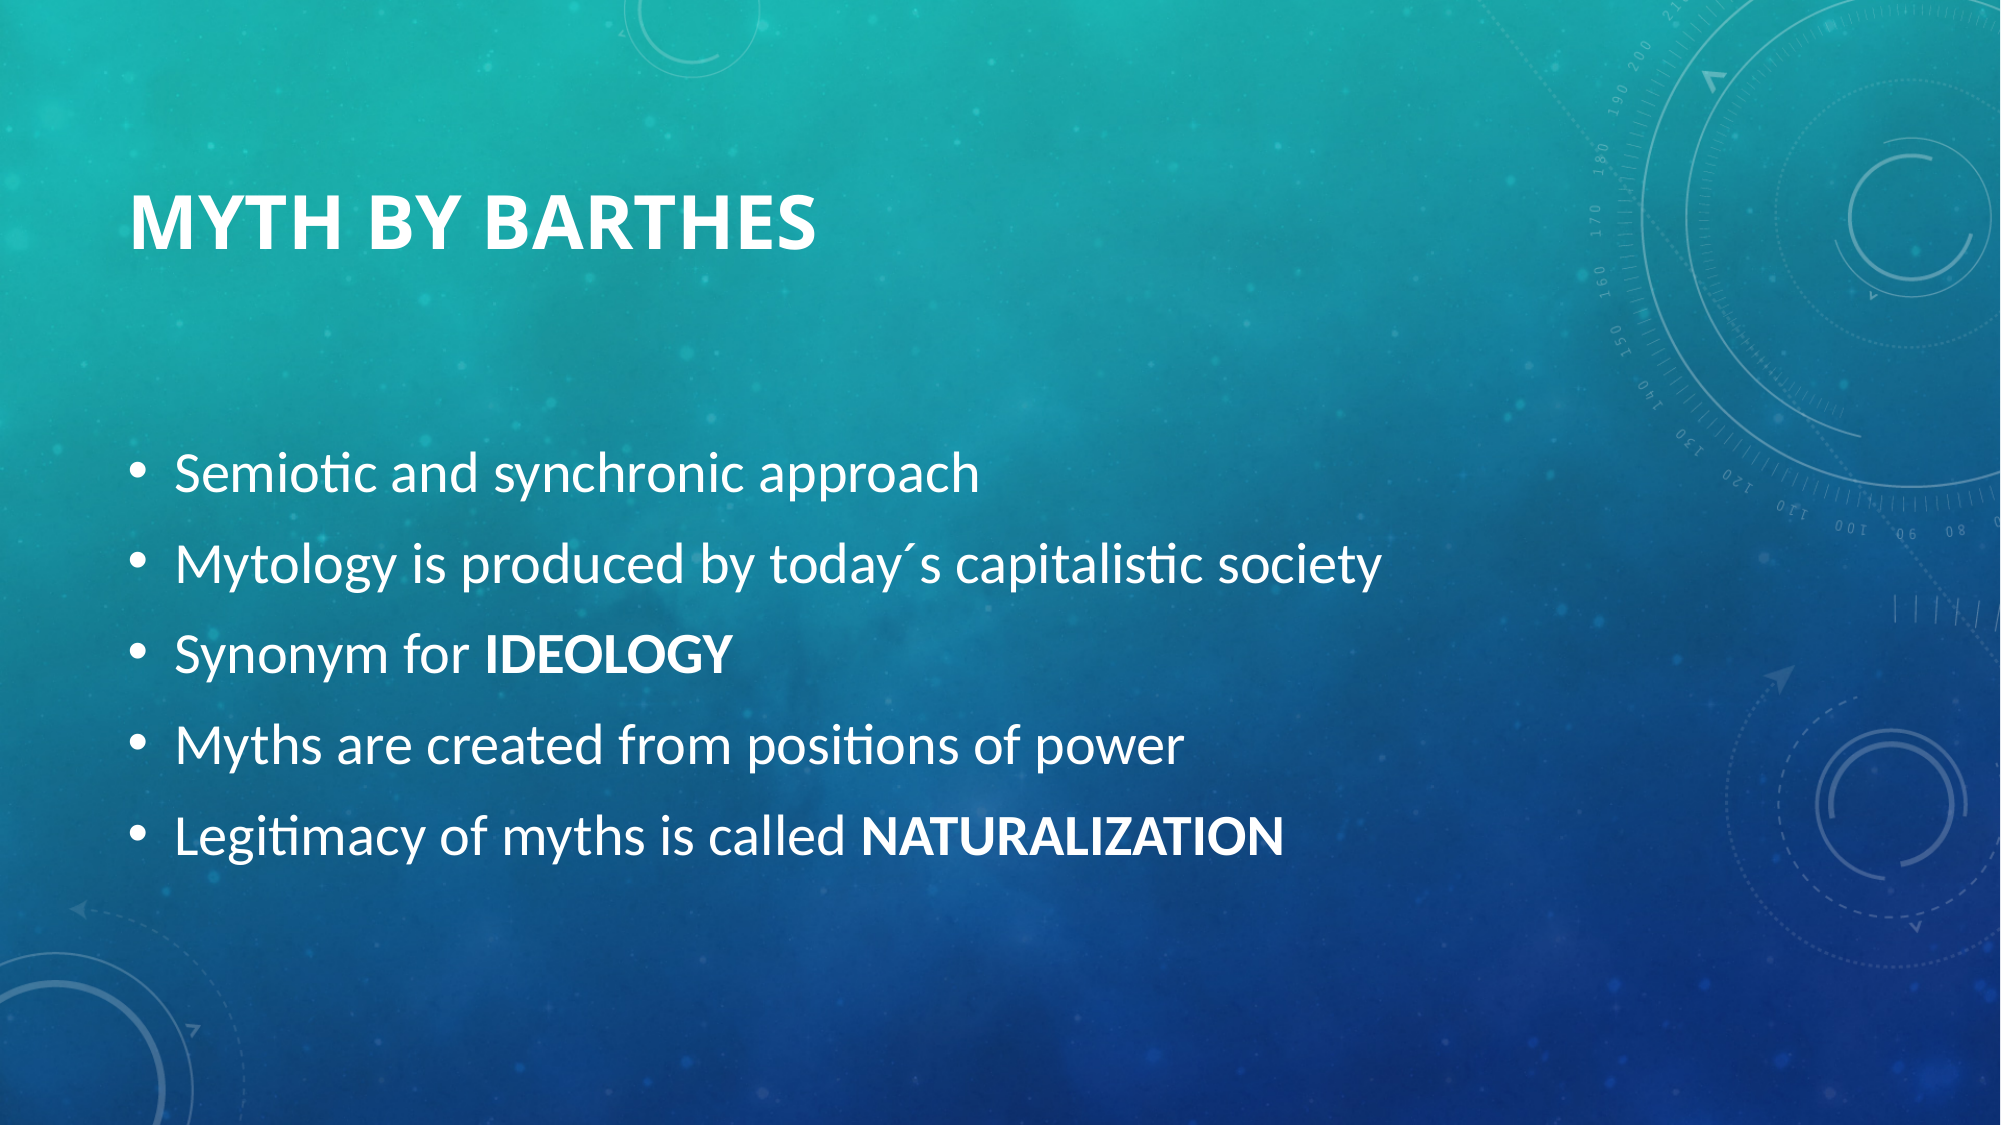

# Myth by Barthes
Semiotic and synchronic approach
Mytology is produced by today´s capitalistic society
Synonym for IDEOLOGY
Myths are created from positions of power
Legitimacy of myths is called NATURALIZATION